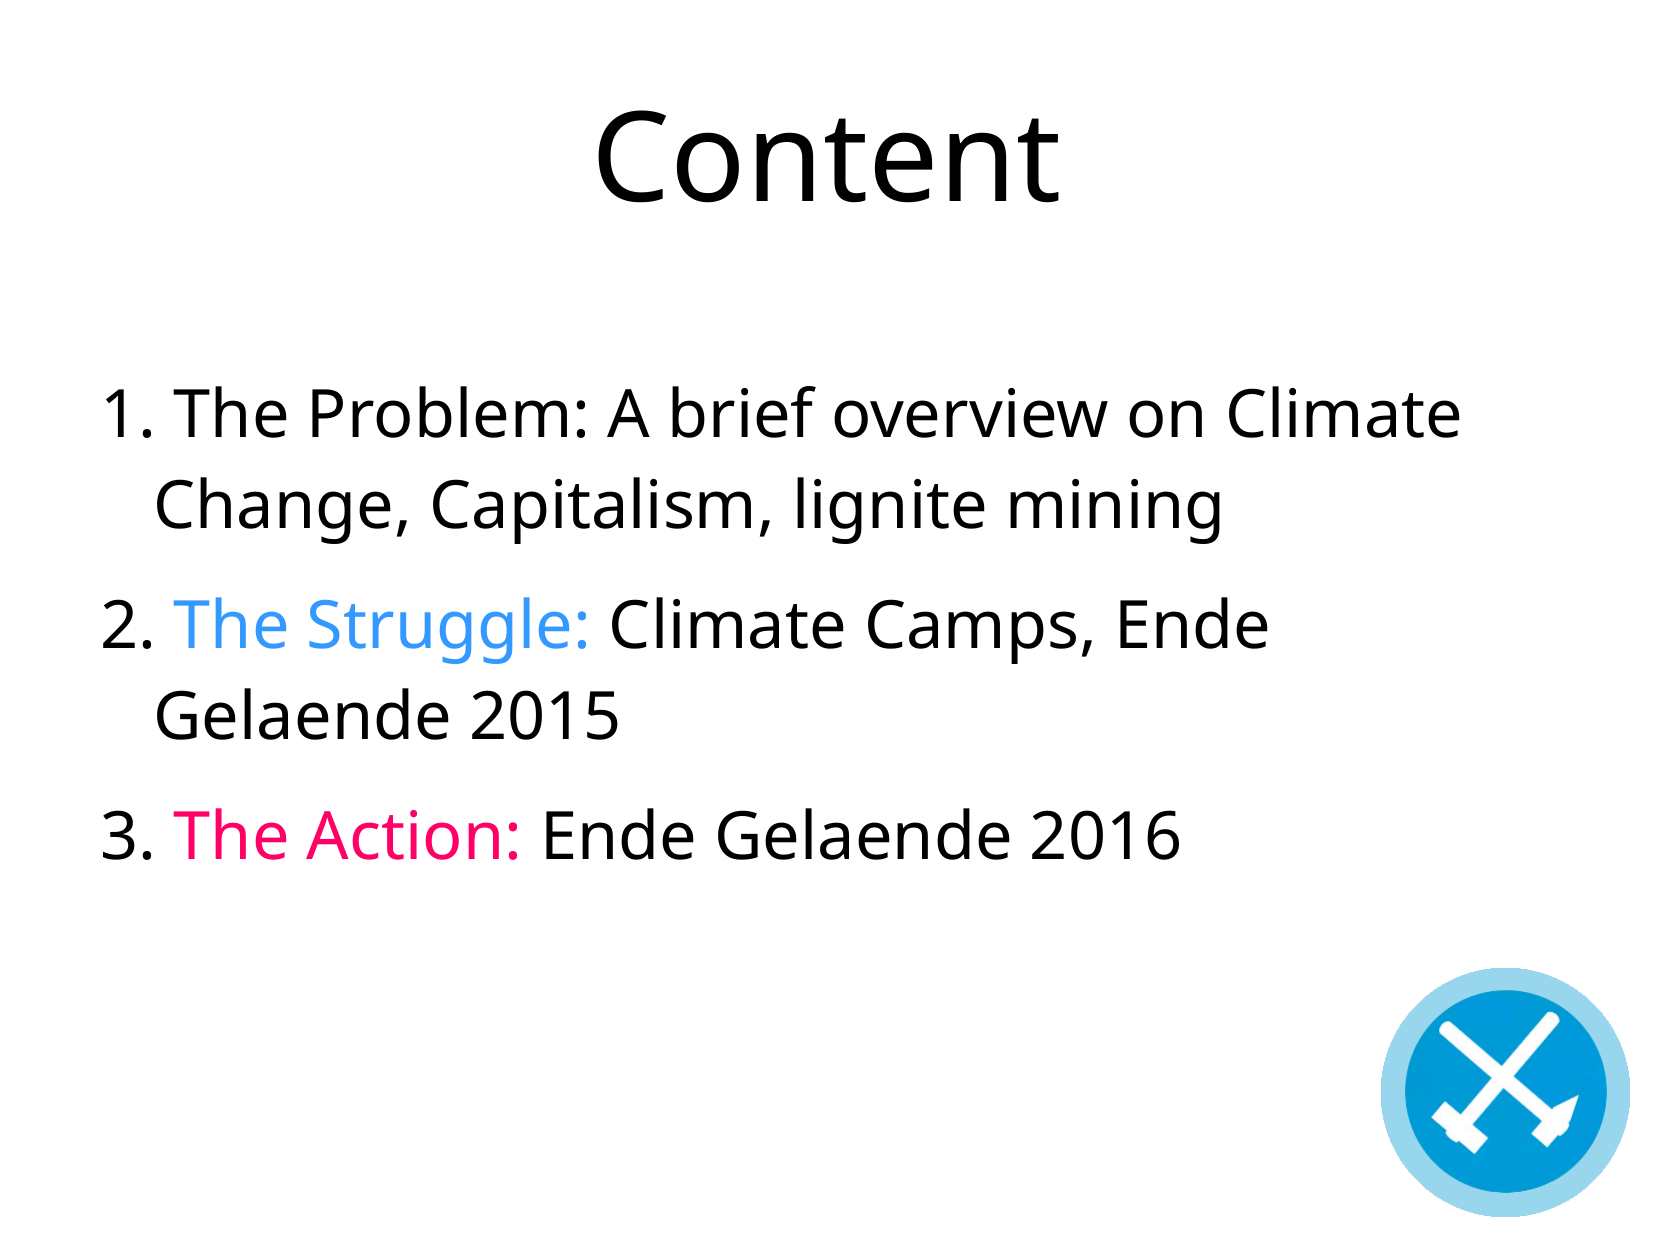

# Content
 The Problem: A brief overview on Climate Change, Capitalism, lignite mining
 The Struggle: Climate Camps, Ende Gelaende 2015
 The Action: Ende Gelaende 2016